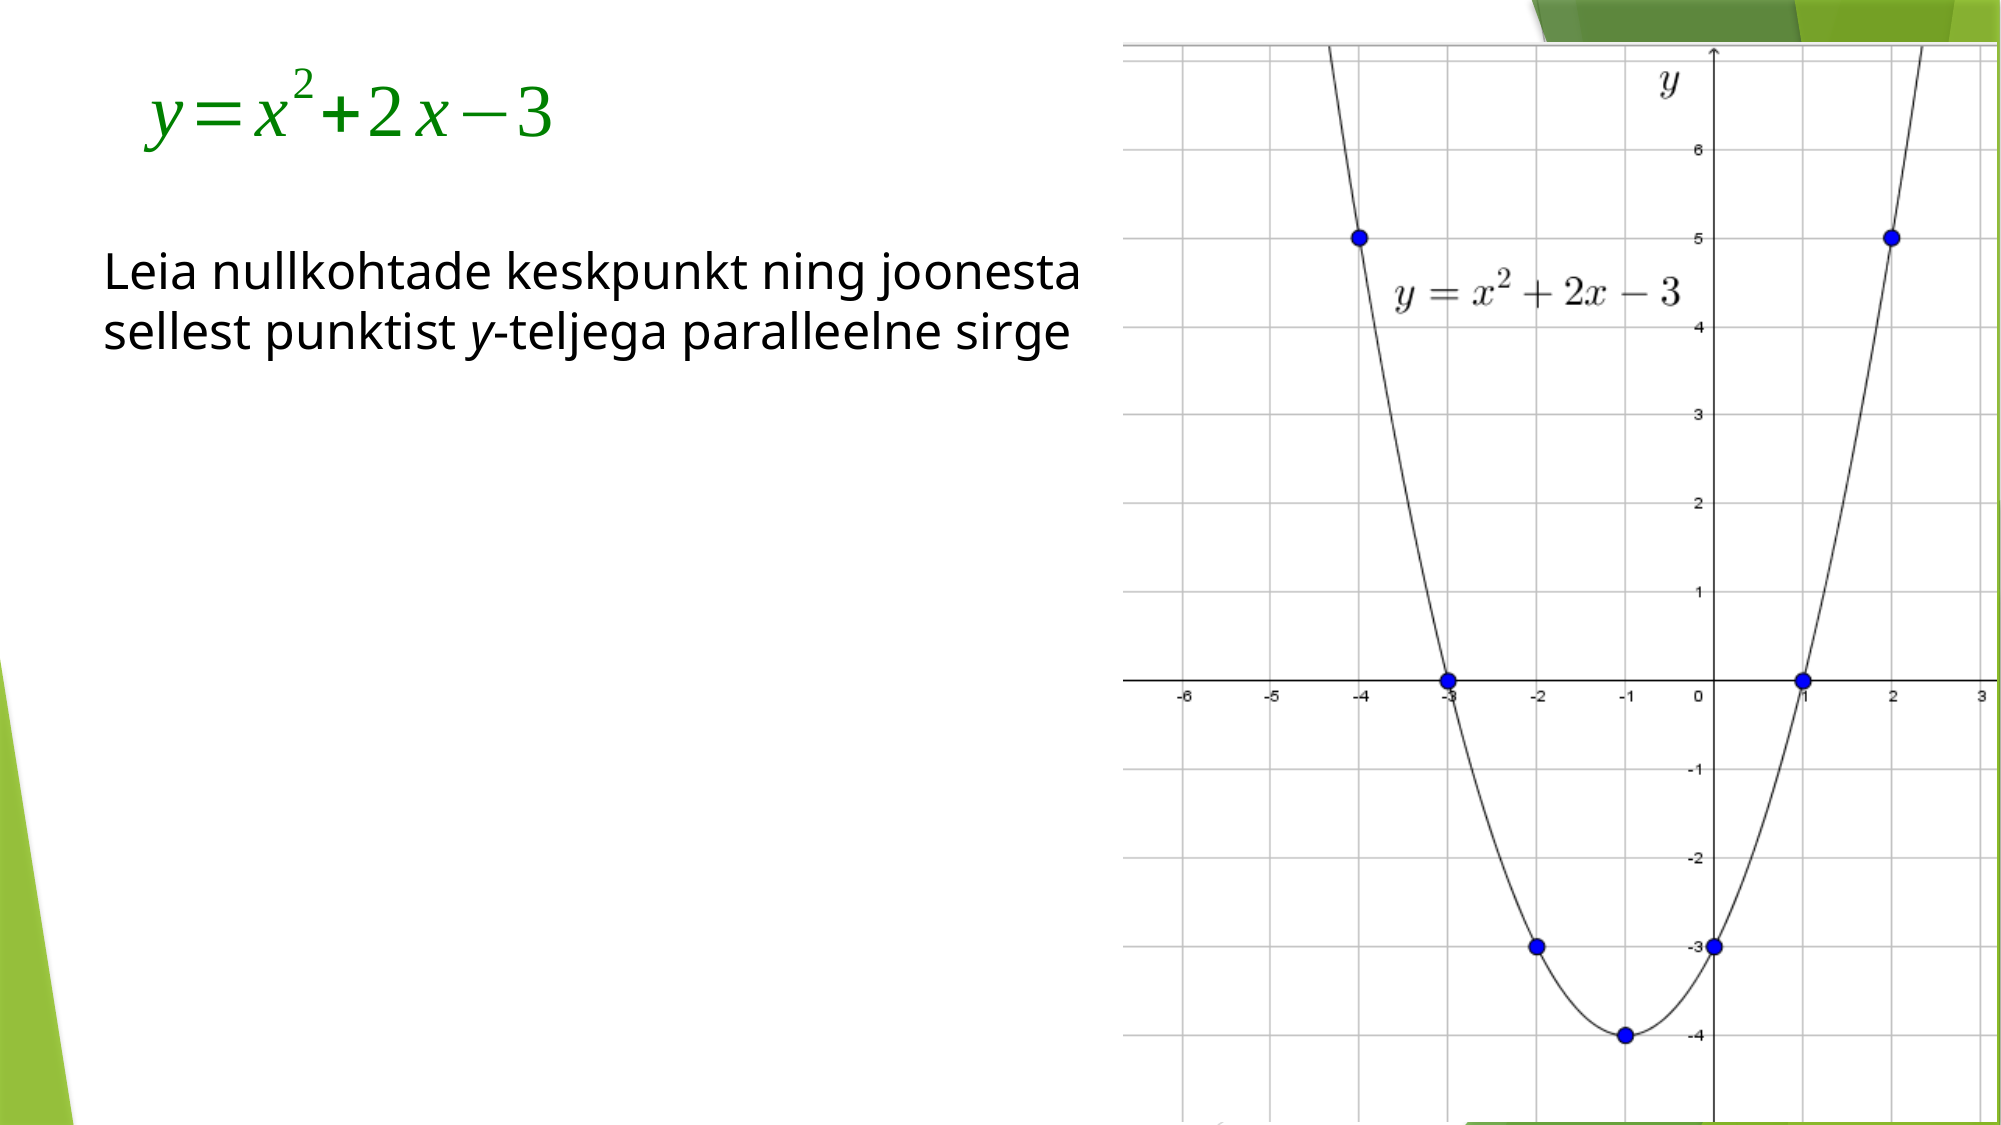

#
Leia nullkohtade keskpunkt ning joonesta
sellest punktist y-teljega paralleelne sirge